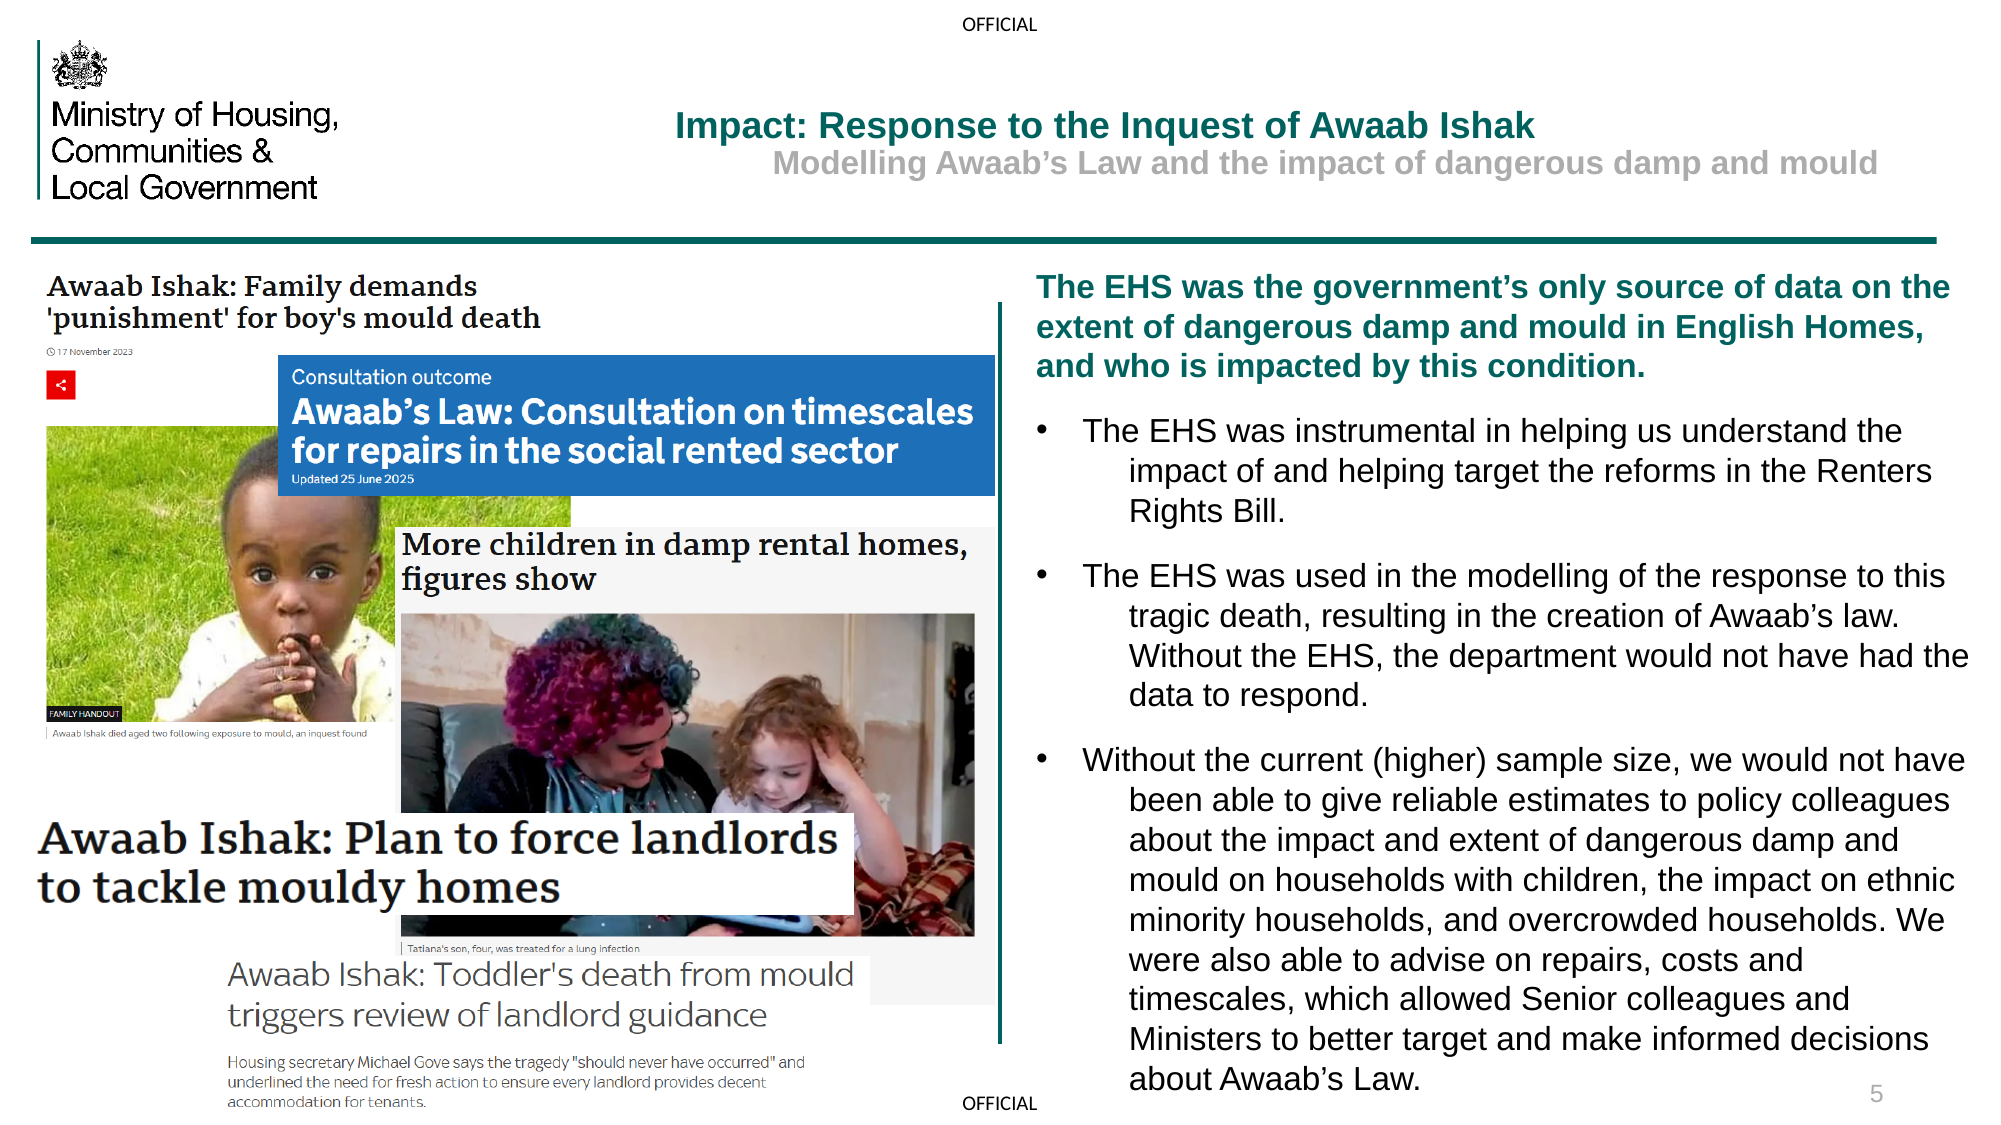

Impact: Response to the Inquest of Awaab Ishak
Modelling Awaab’s Law and the impact of dangerous damp and mould
# The EHS was the government’s only source of data on the extent of dangerous damp and mould in English Homes, and who is impacted by this condition.
The EHS was instrumental in helping us understand the impact of and helping target the reforms in the Renters Rights Bill.
The EHS was used in the modelling of the response to this tragic death, resulting in the creation of Awaab’s law. Without the EHS, the department would not have had the data to respond.
Without the current (higher) sample size, we would not have been able to give reliable estimates to policy colleagues about the impact and extent of dangerous damp and mould on households with children, the impact on ethnic minority households, and overcrowded households. We were also able to advise on repairs, costs and timescales, which allowed Senior colleagues and Ministers to better target and make informed decisions about Awaab’s Law.